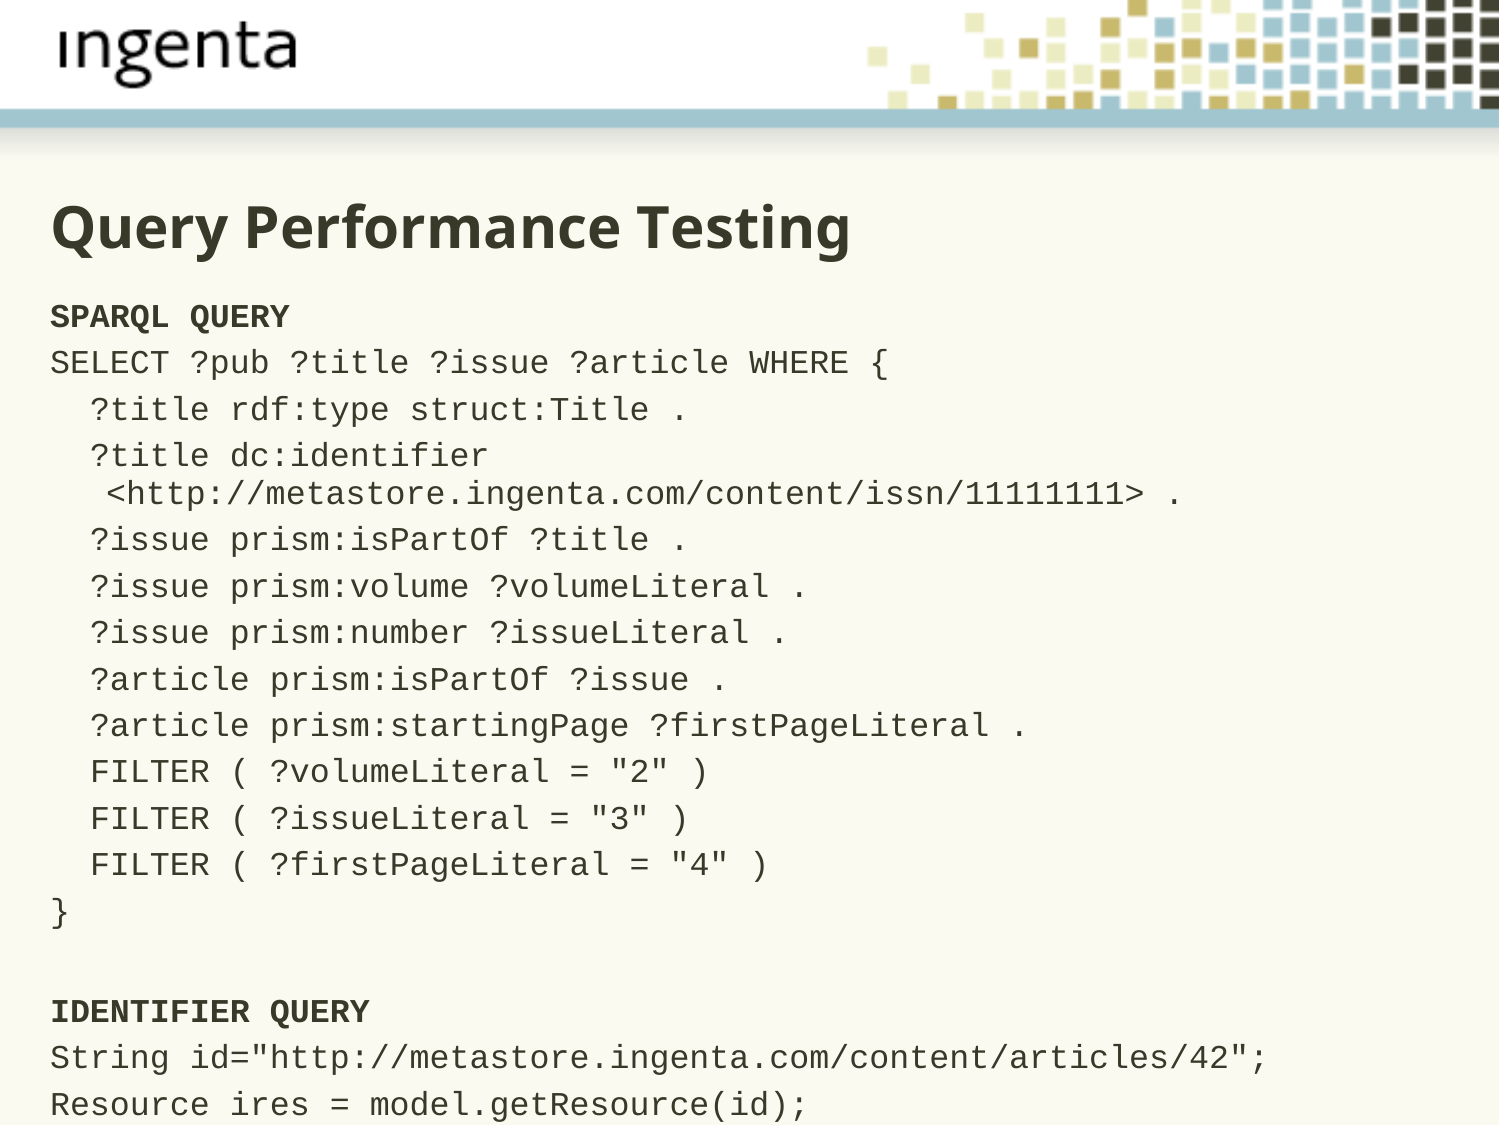

# Query Performance Testing
SPARQL QUERY
SELECT ?pub ?title ?issue ?article WHERE {
 ?title rdf:type struct:Title .
 ?title dc:identifier <http://metastore.ingenta.com/content/issn/11111111> .
 ?issue prism:isPartOf ?title .
 ?issue prism:volume ?volumeLiteral .
 ?issue prism:number ?issueLiteral .
 ?article prism:isPartOf ?issue .
 ?article prism:startingPage ?firstPageLiteral .
 FILTER ( ?volumeLiteral = "2" )
 FILTER ( ?issueLiteral = "3" )
 FILTER ( ?firstPageLiteral = "4" )
}
IDENTIFIER QUERY
String id="http://metastore.ingenta.com/content/articles/42";
Resource ires = model.getResource(id);